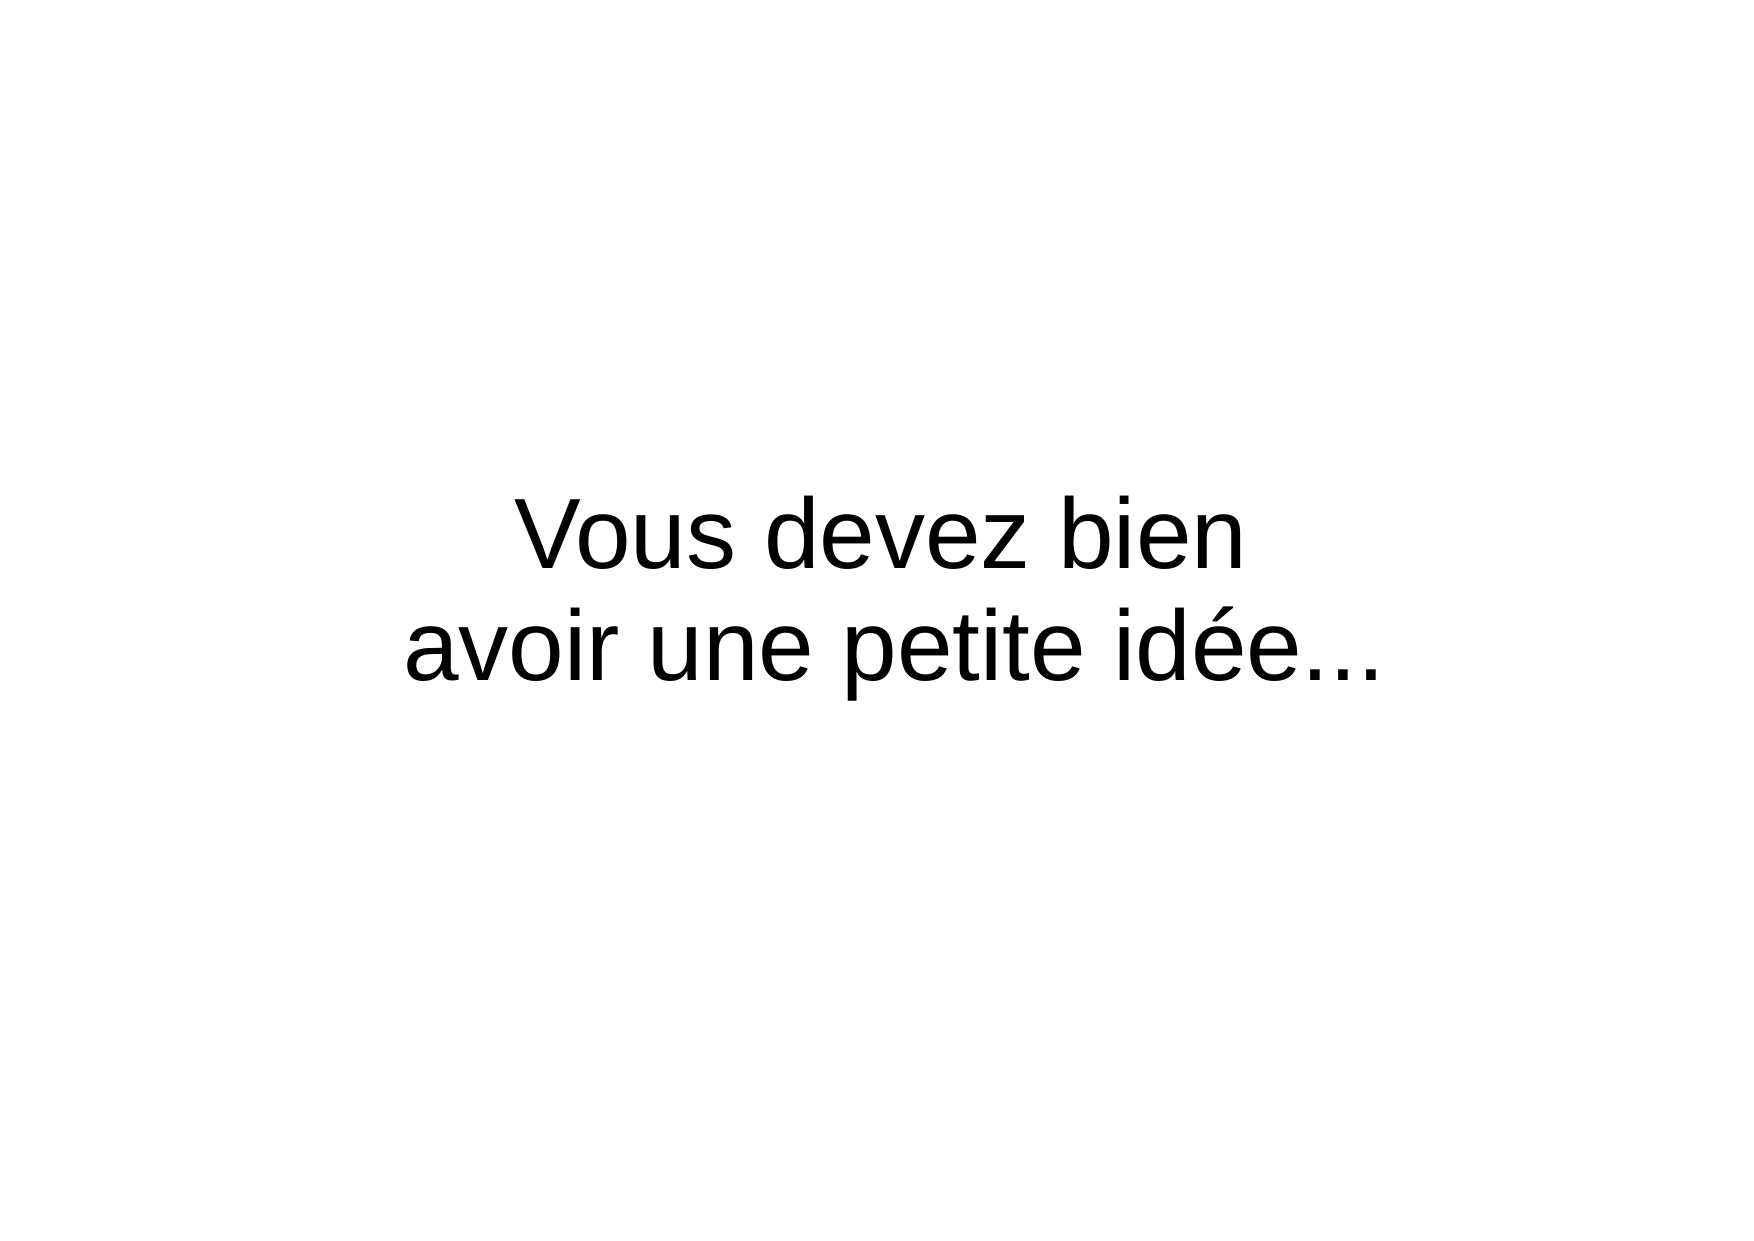

Vous devez bien
avoir une petite idée...